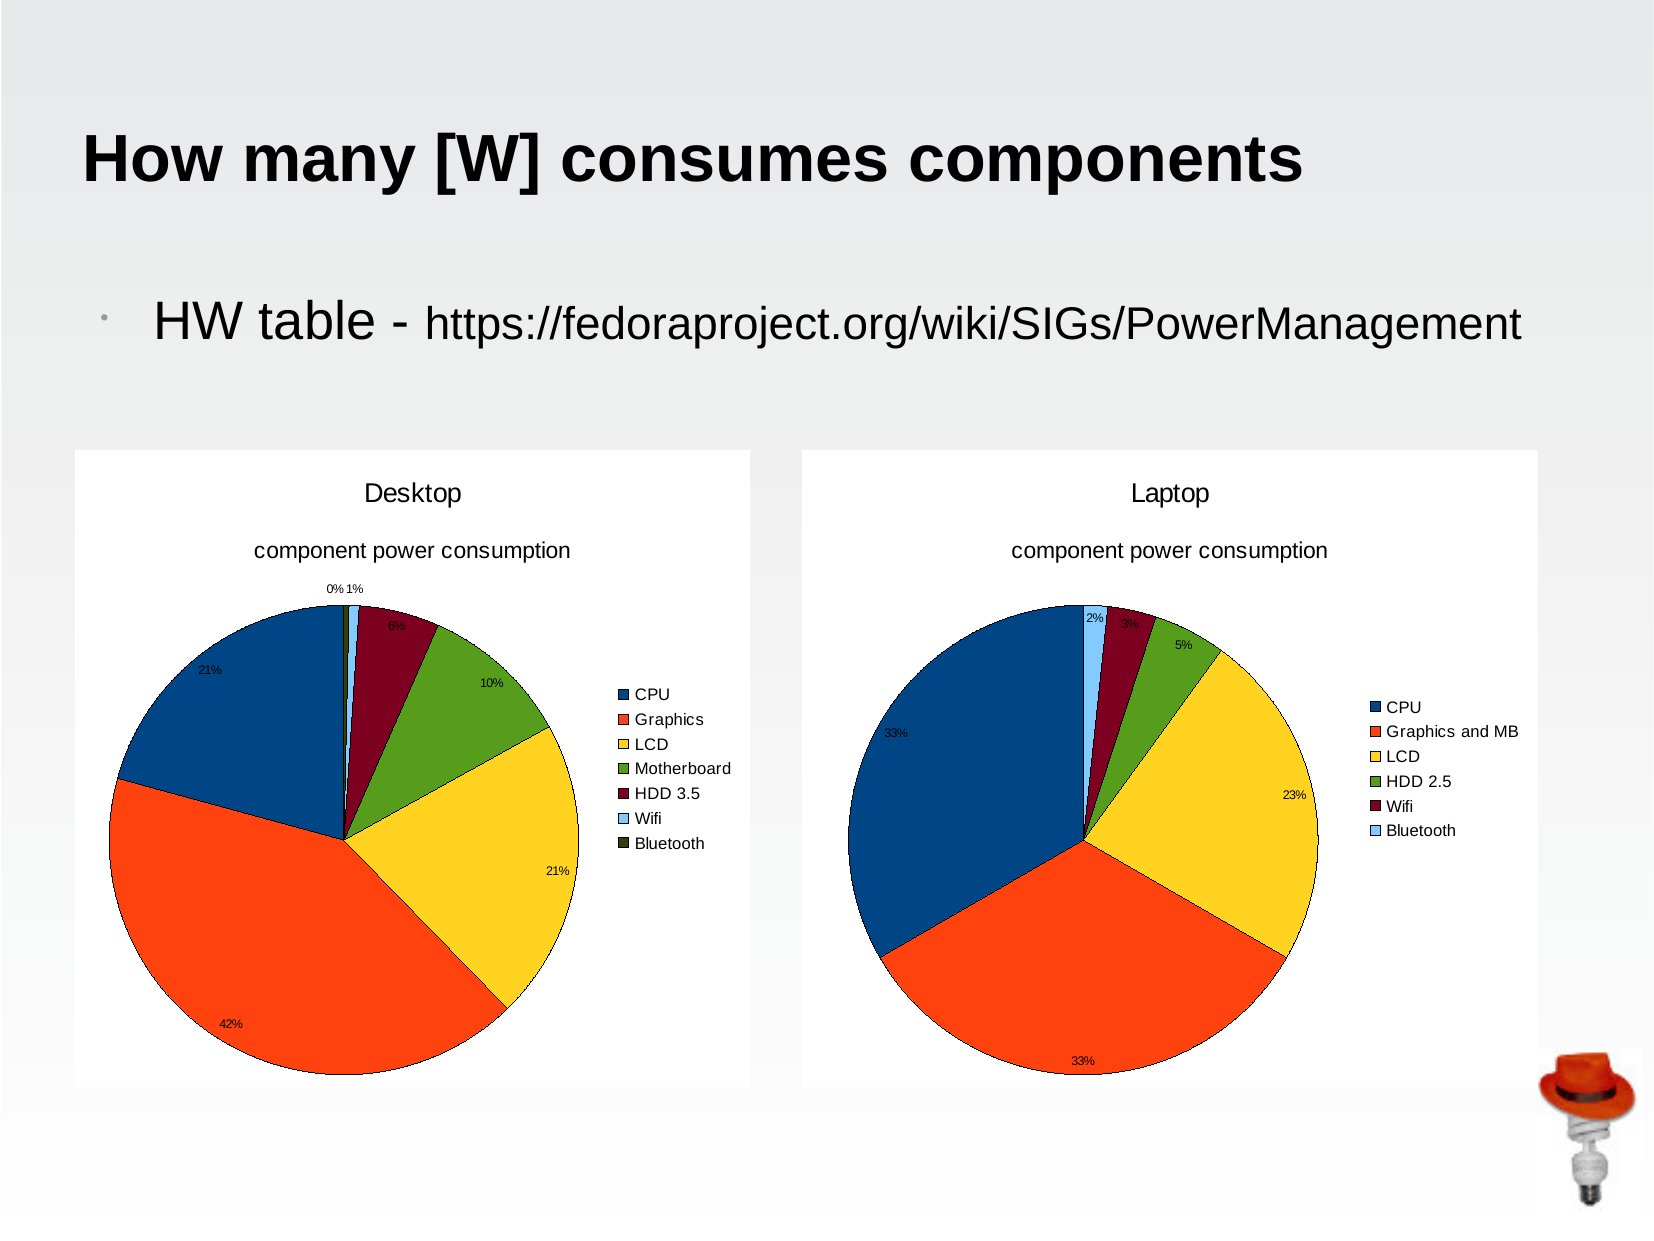

# How many [W] consumes components
HW table - https://fedoraproject.org/wiki/SIGs/PowerManagement
### Chart: Desktop
component power consumption
| Category | Column B |
|---|---|
| CPU | 30.0 |
| Graphics | 60.0 |
| LCD | 30.0 |
| Motherboard | 15.0 |
| HDD 3.5 | 8.0 |
| Wifi | 1.0 |
| Bluetooth | 0.5 |
### Chart: Laptop
component power consumption
| Category | Column B |
|---|---|
| CPU | 10.0 |
| Graphics and MB | 10.0 |
| LCD | 7.0 |
| HDD 2.5 | 1.5 |
| Wifi | 1.0 |
| Bluetooth | 0.5 |